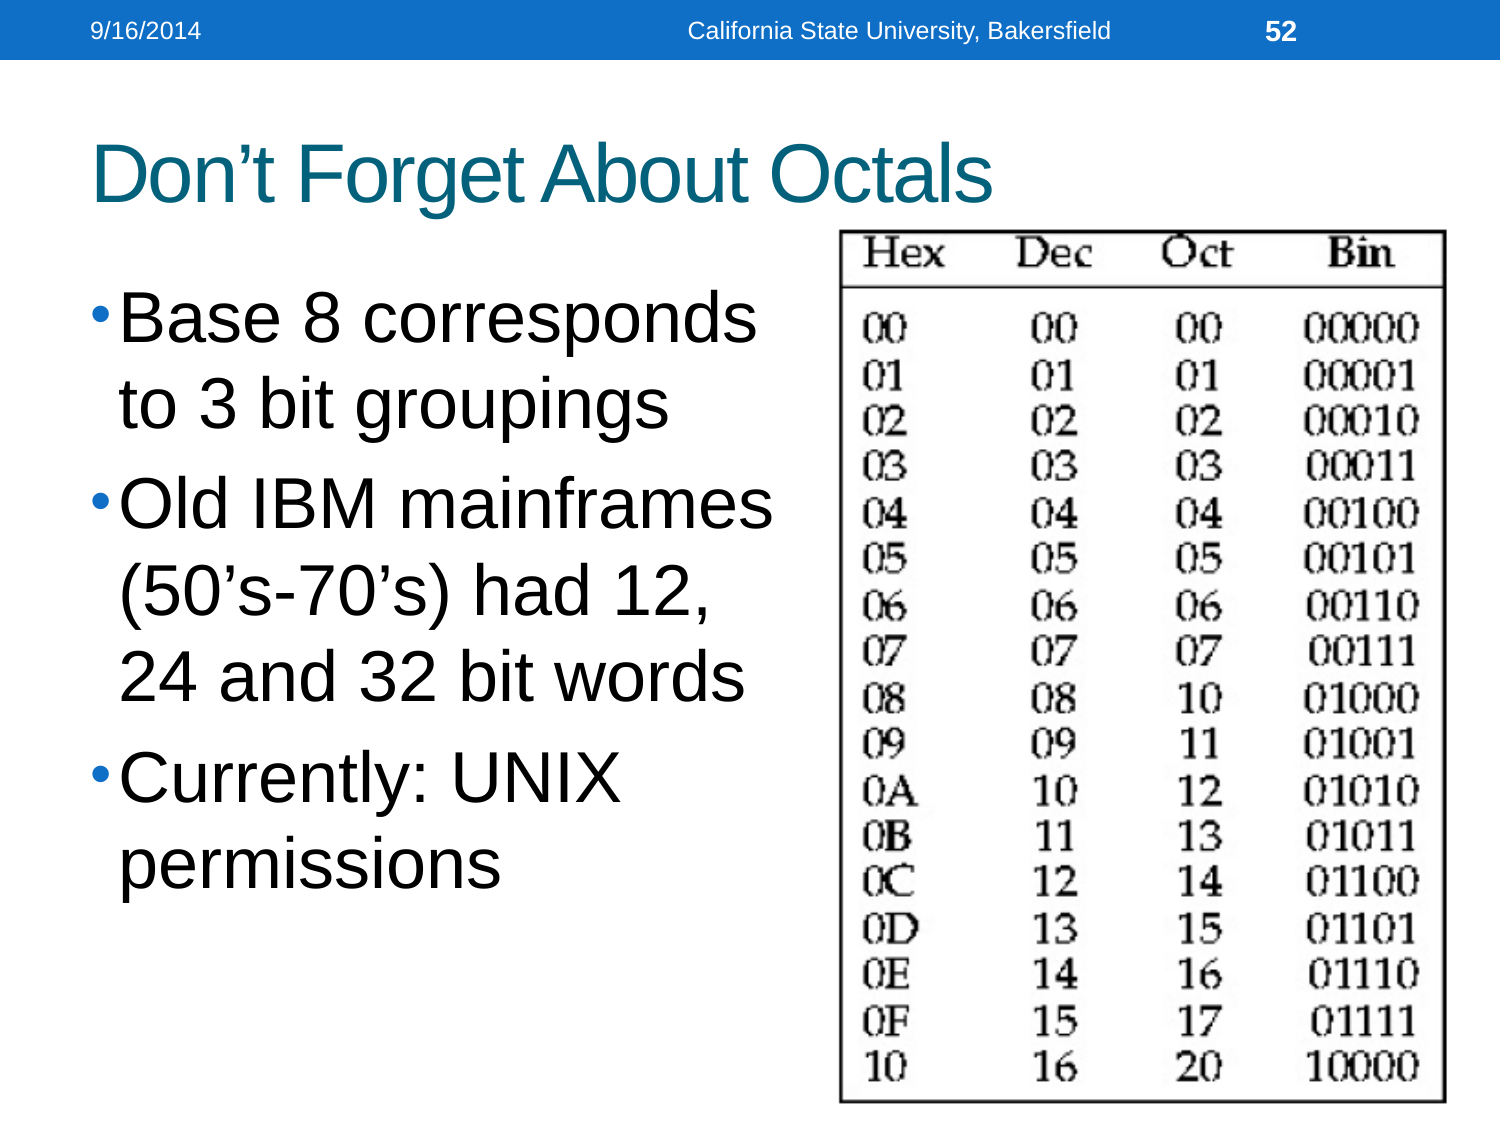

9/16/2014
California State University, Bakersfield
# Don’t Forget About Octals
Base 8 corresponds to 3 bit groupings
Old IBM mainframes (50’s-70’s) had 12, 24 and 32 bit words
Currently: UNIX permissions